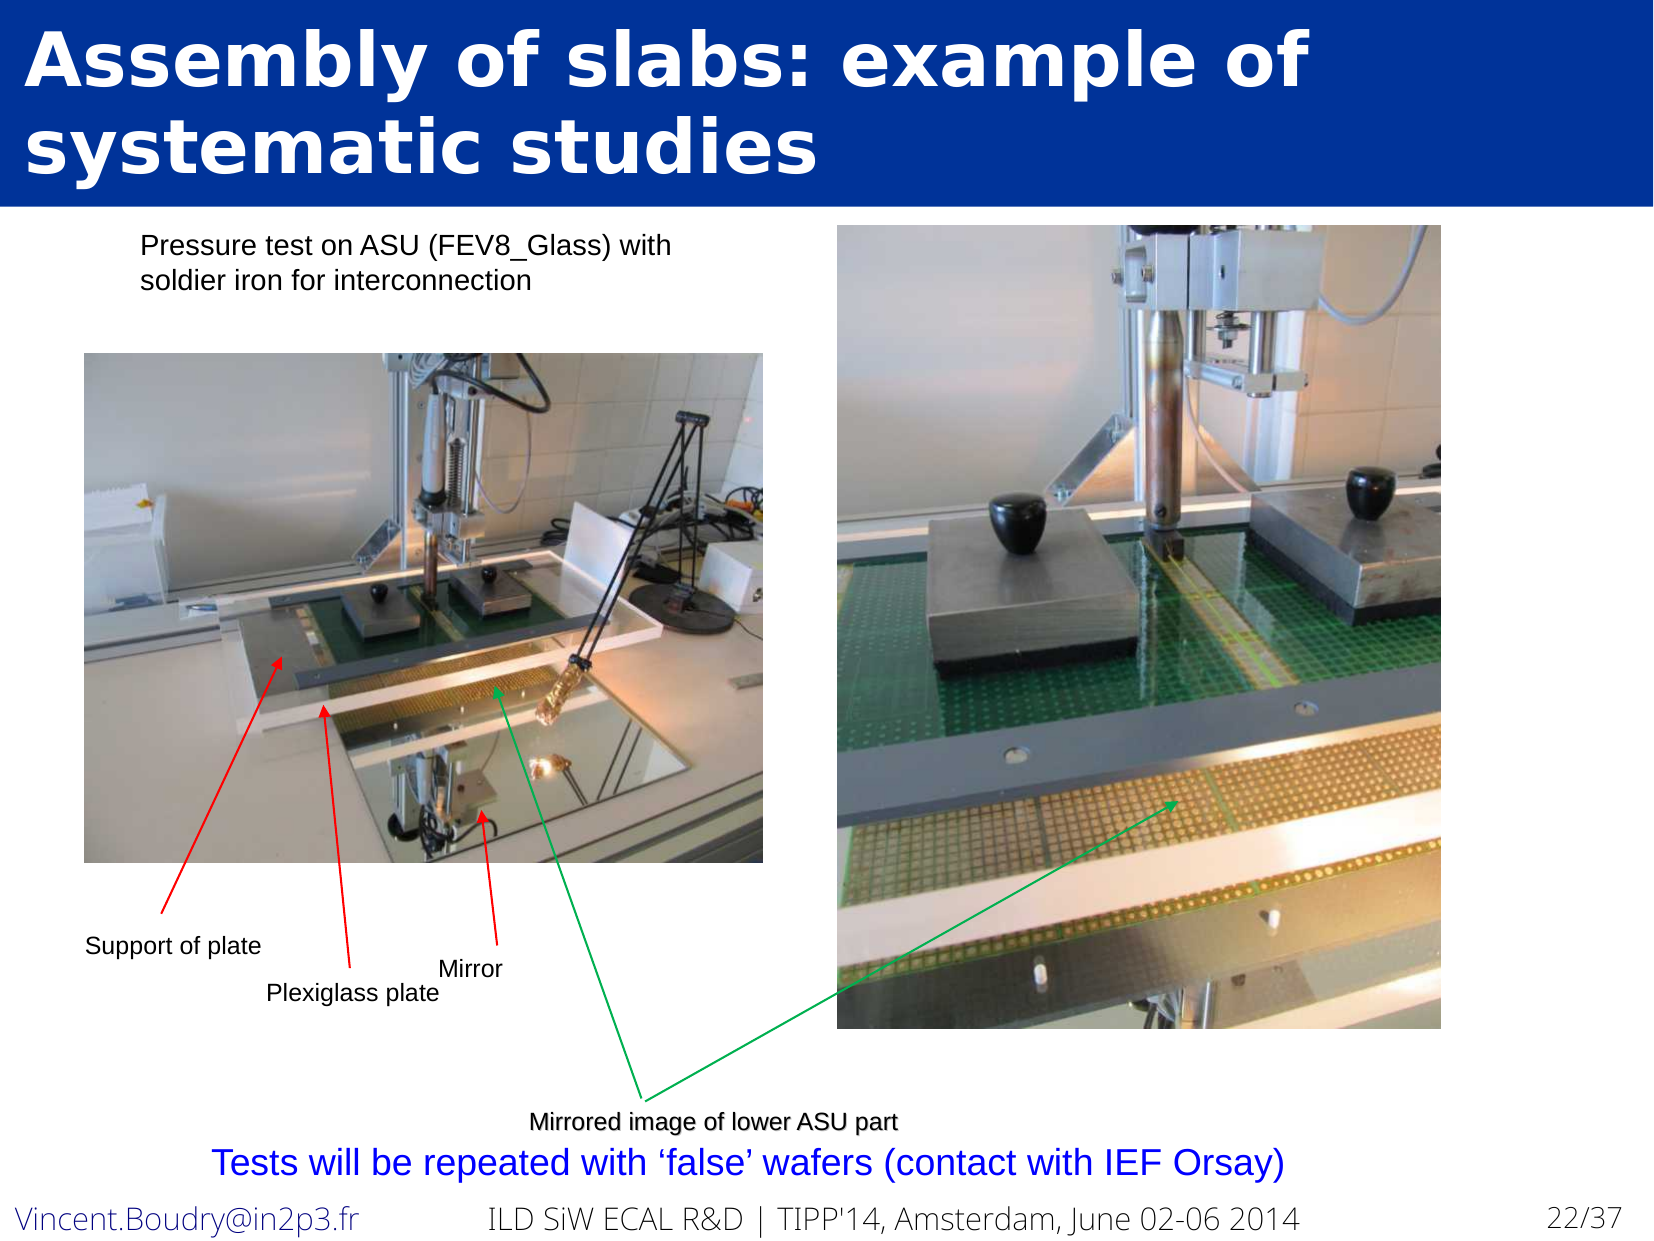

# Assembly of slabs: example of systematic studies
Pressure test on ASU (FEV8_Glass) with soldier iron for interconnection
Support of plate
Mirror
Plexiglass plate
Mirrored image of lower ASU part
Tests will be repeated with ‘false’ wafers (contact with IEF Orsay)
ILD SiW ECAL R&D | TIPP'14, Amsterdam, June 02-06 2014
22